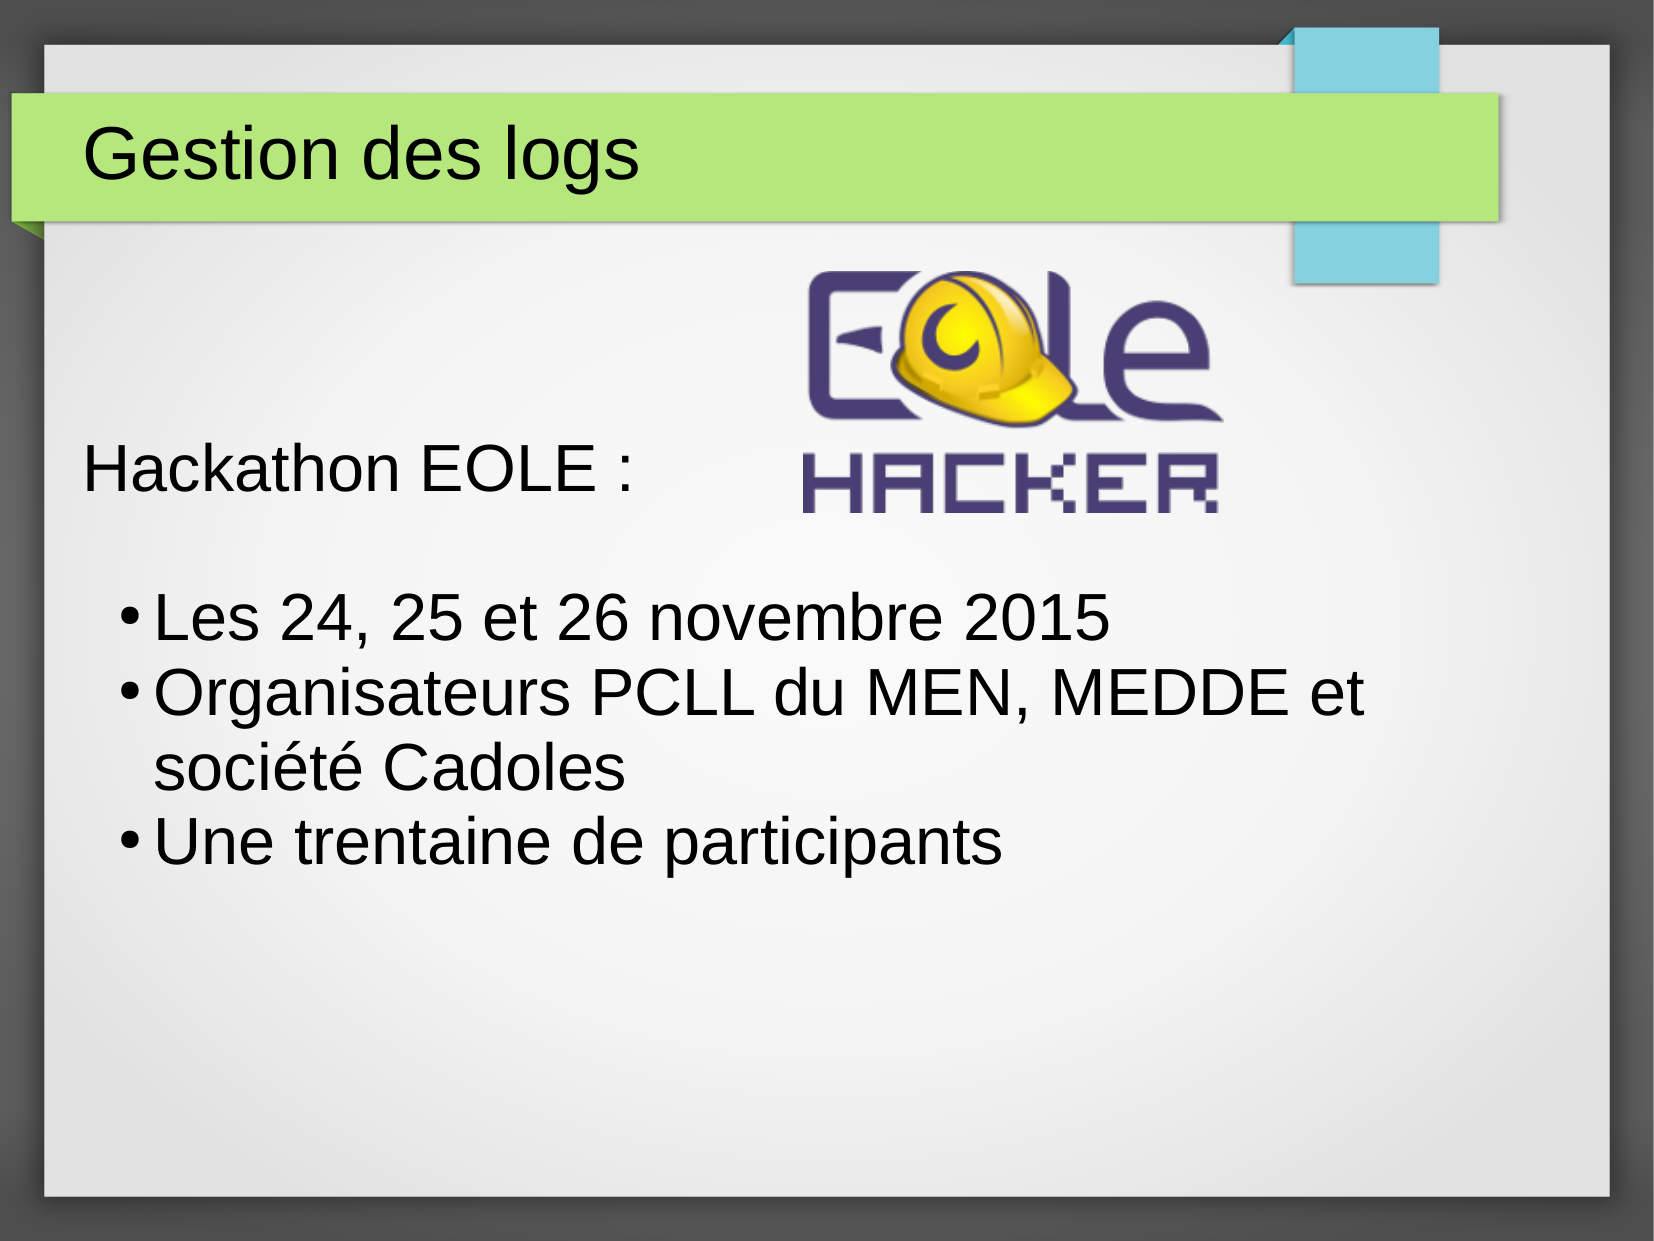

# Gestion des logs
Hackathon EOLE :
Les 24, 25 et 26 novembre 2015
Organisateurs PCLL du MEN, MEDDE et société Cadoles
Une trentaine de participants